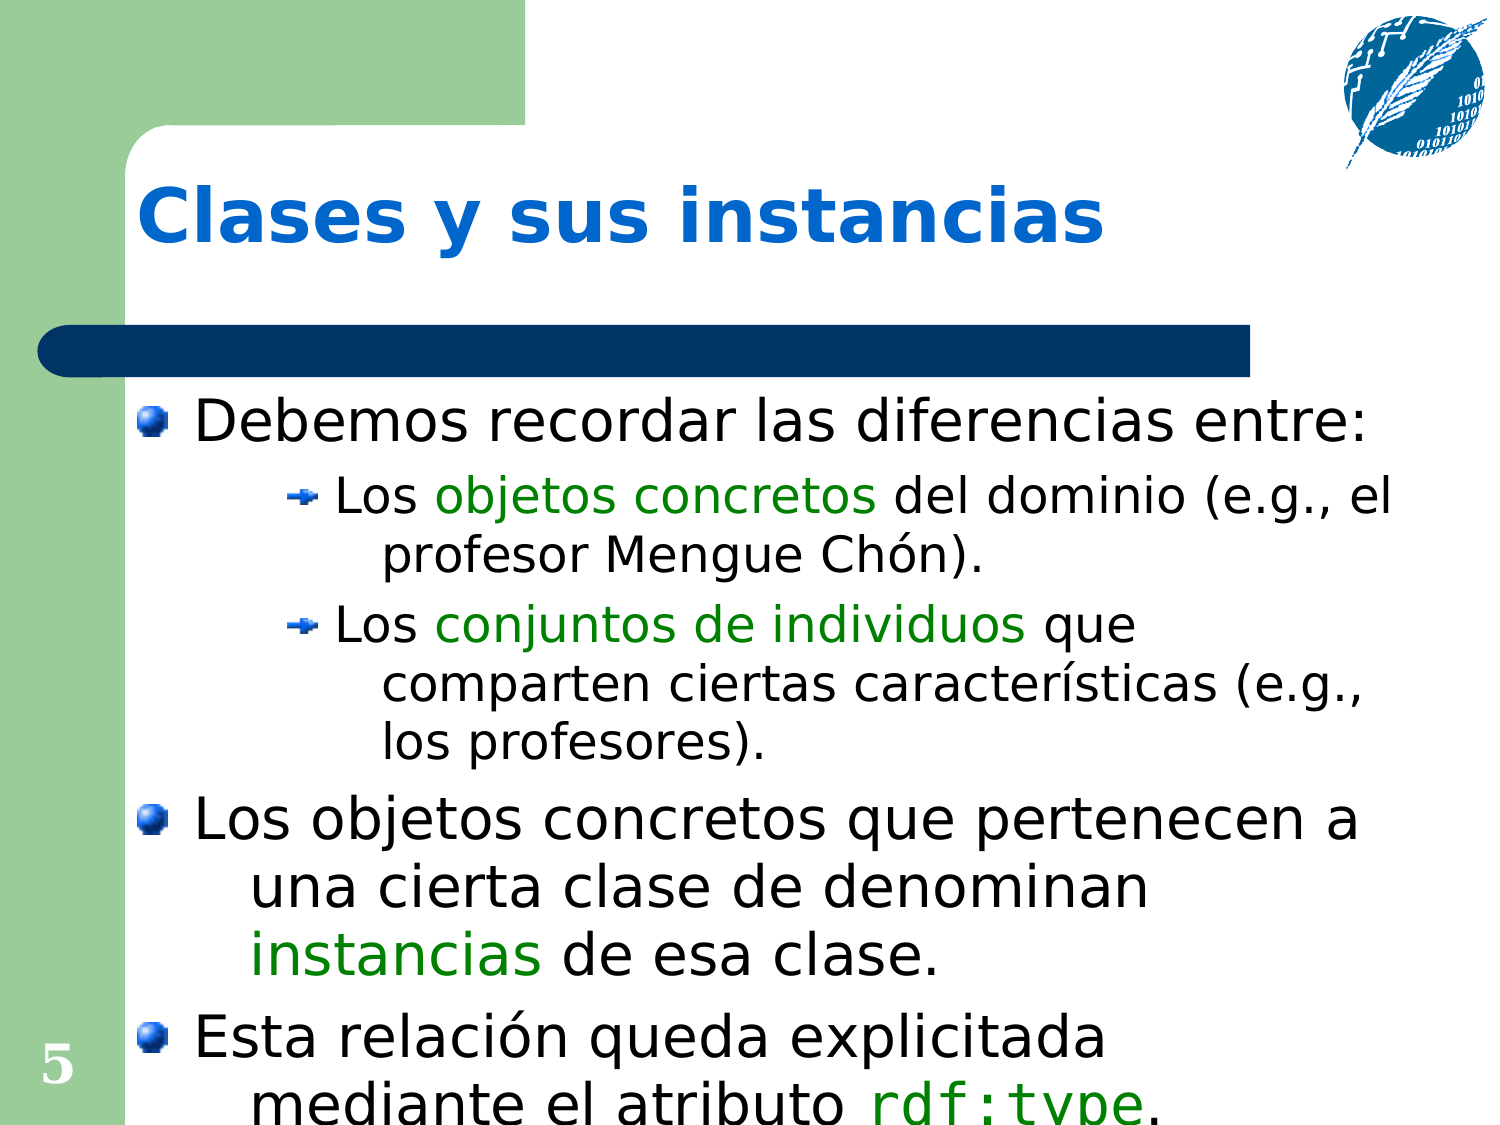

# Clases y sus instancias
Debemos recordar las diferencias entre:
Los objetos concretos del dominio (e.g., el profesor Mengue Chón).
Los conjuntos de individuos que comparten ciertas características (e.g., los profesores).
Los objetos concretos que pertenecen a una cierta clase de denominan instancias de esa clase.
Esta relación queda explicitada mediante el atributo rdf:type.
5